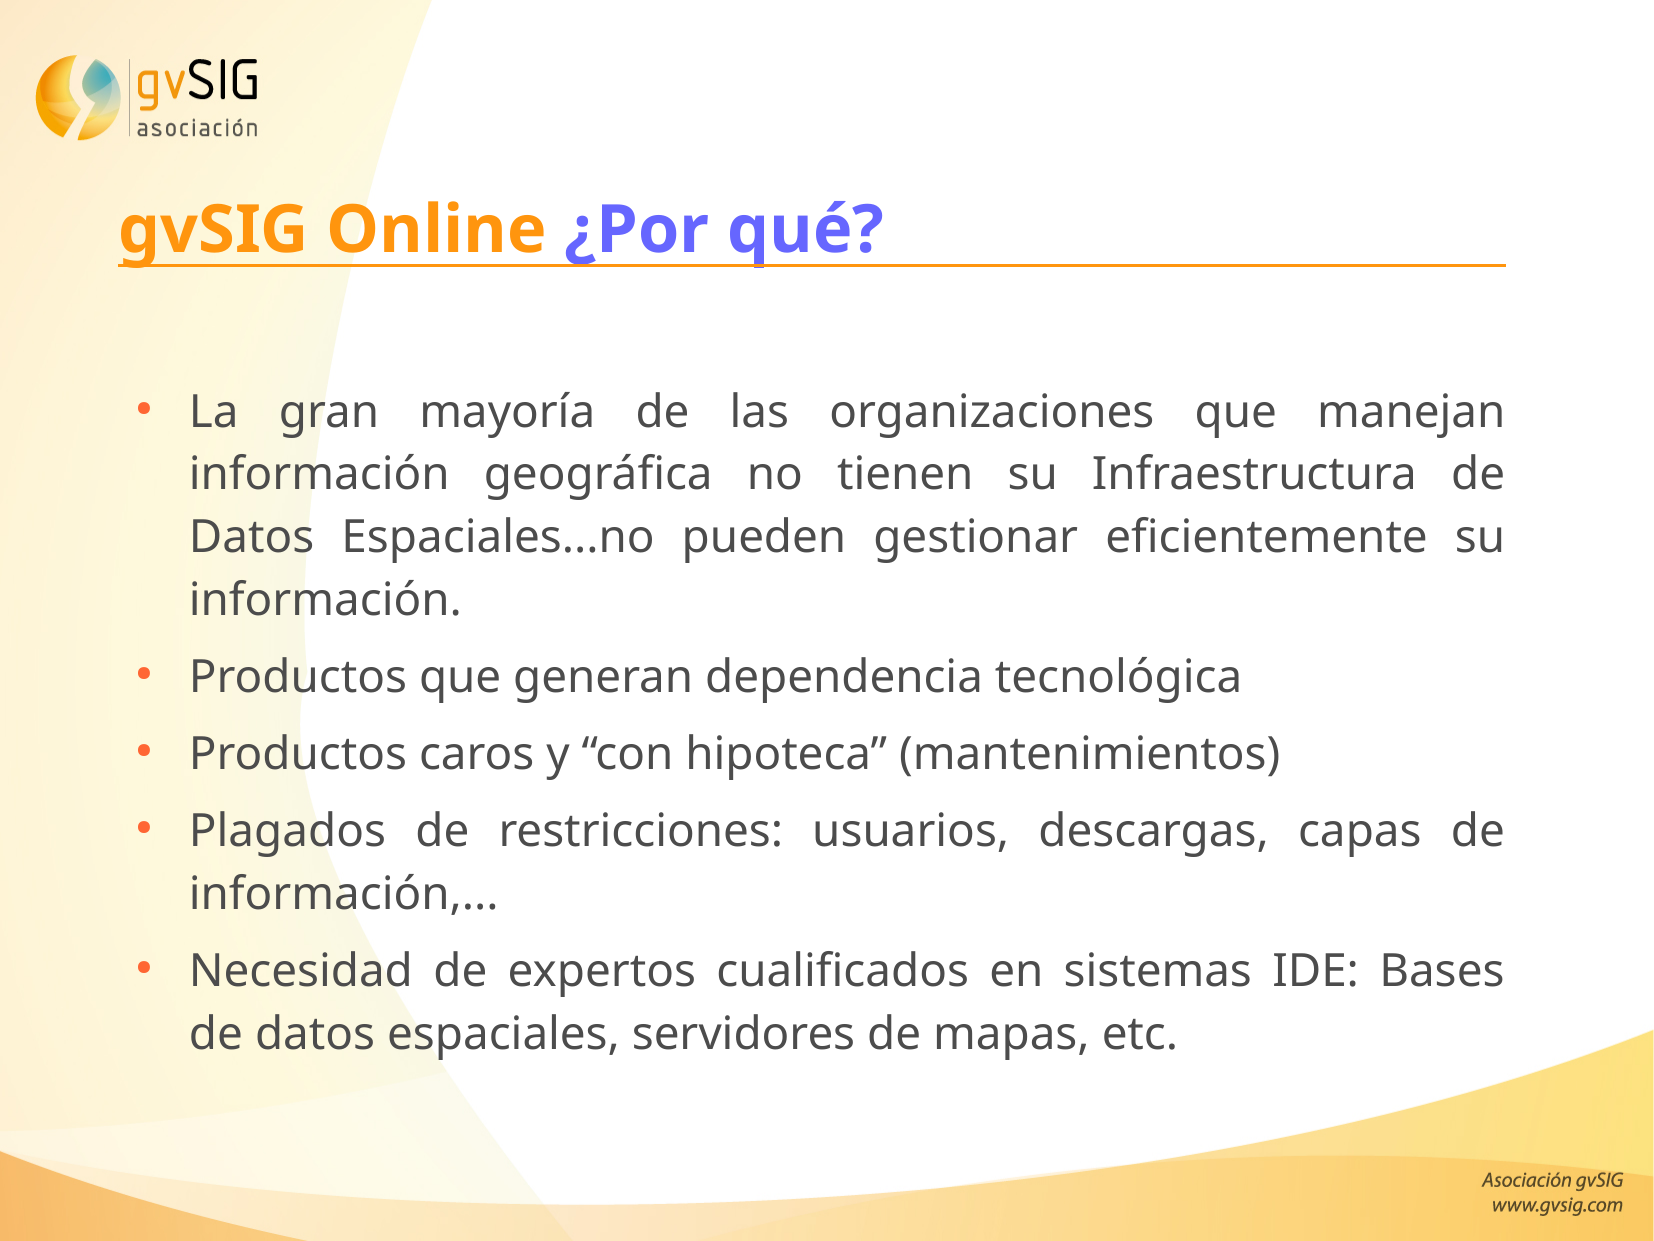

# gvSIG Online ¿Por qué?
La gran mayoría de las organizaciones que manejan información geográfica no tienen su Infraestructura de Datos Espaciales...no pueden gestionar eficientemente su información.
Productos que generan dependencia tecnológica
Productos caros y “con hipoteca” (mantenimientos)
Plagados de restricciones: usuarios, descargas, capas de información,...
Necesidad de expertos cualificados en sistemas IDE: Bases de datos espaciales, servidores de mapas, etc.